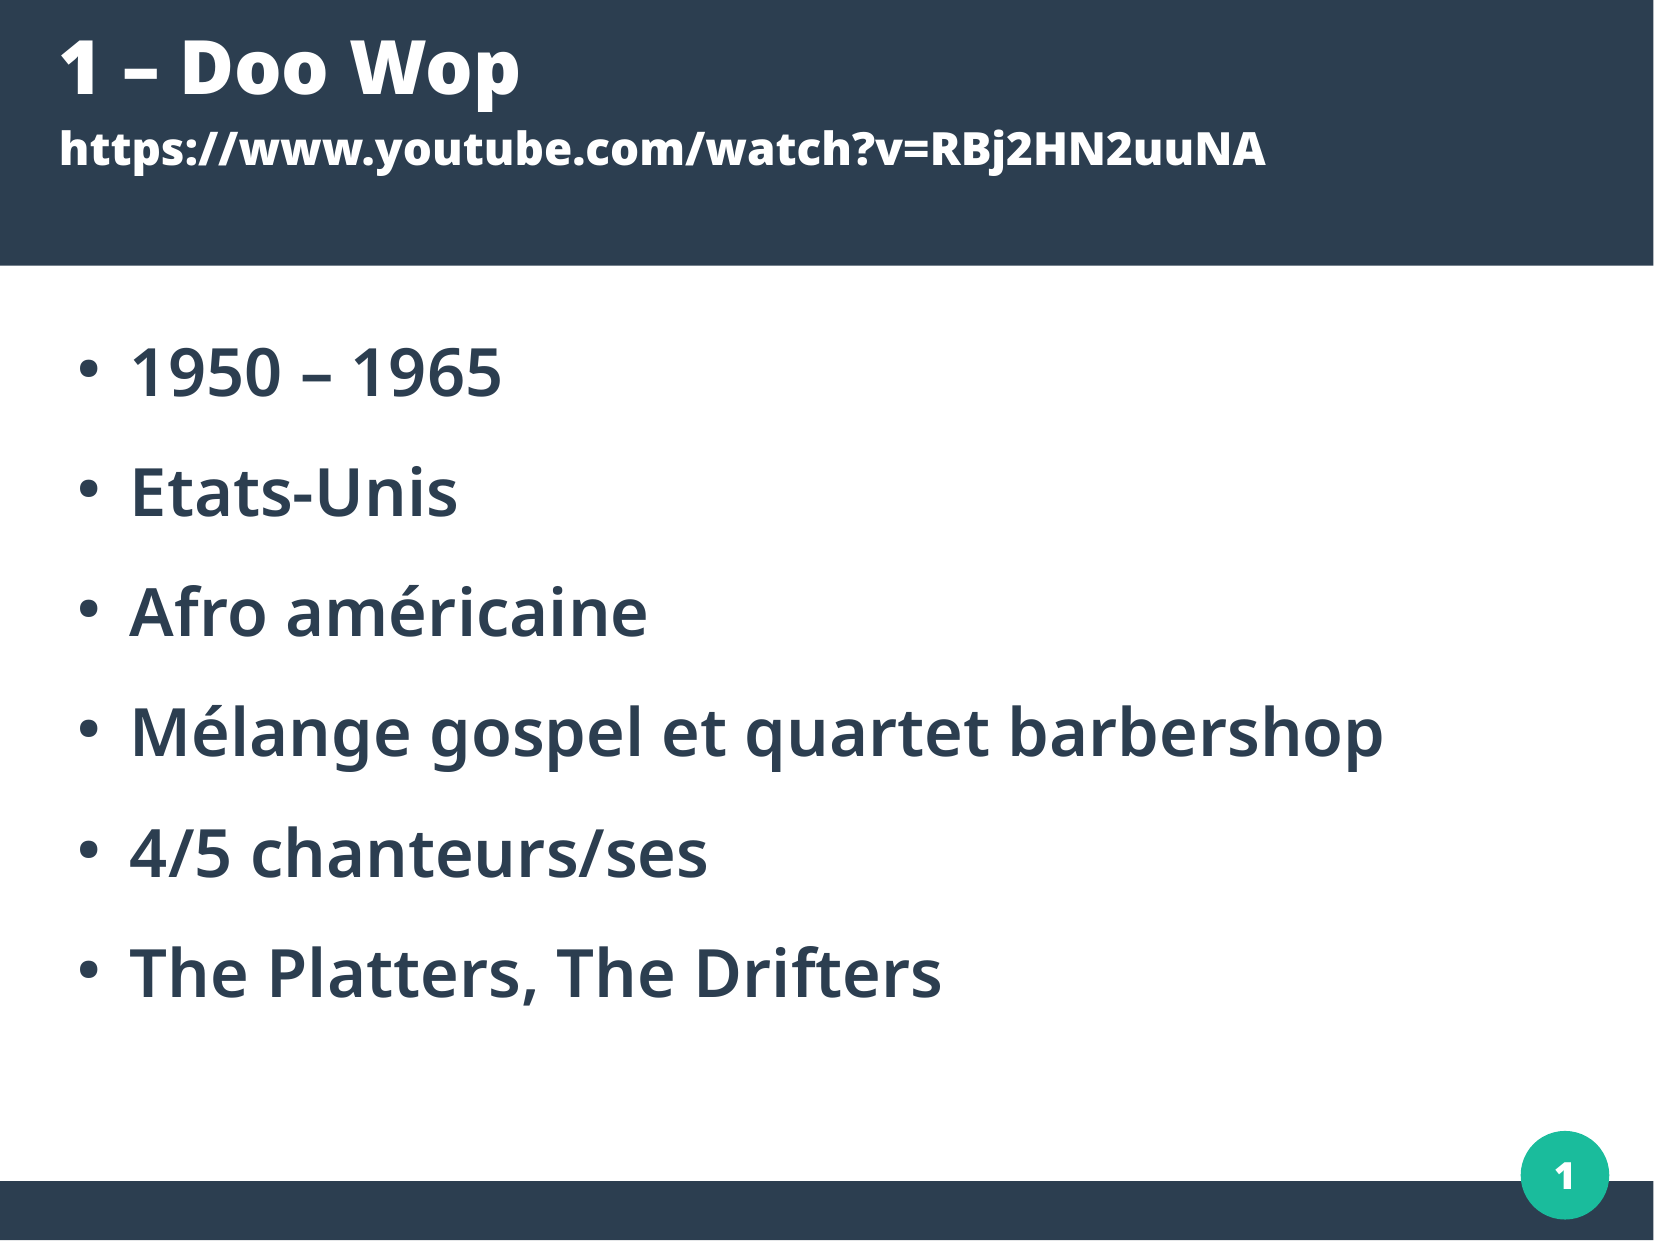

# 1 – Doo Wop https://www.youtube.com/watch?v=RBj2HN2uuNA
1950 – 1965
Etats-Unis
Afro américaine
Mélange gospel et quartet barbershop
4/5 chanteurs/ses
The Platters, The Drifters
1